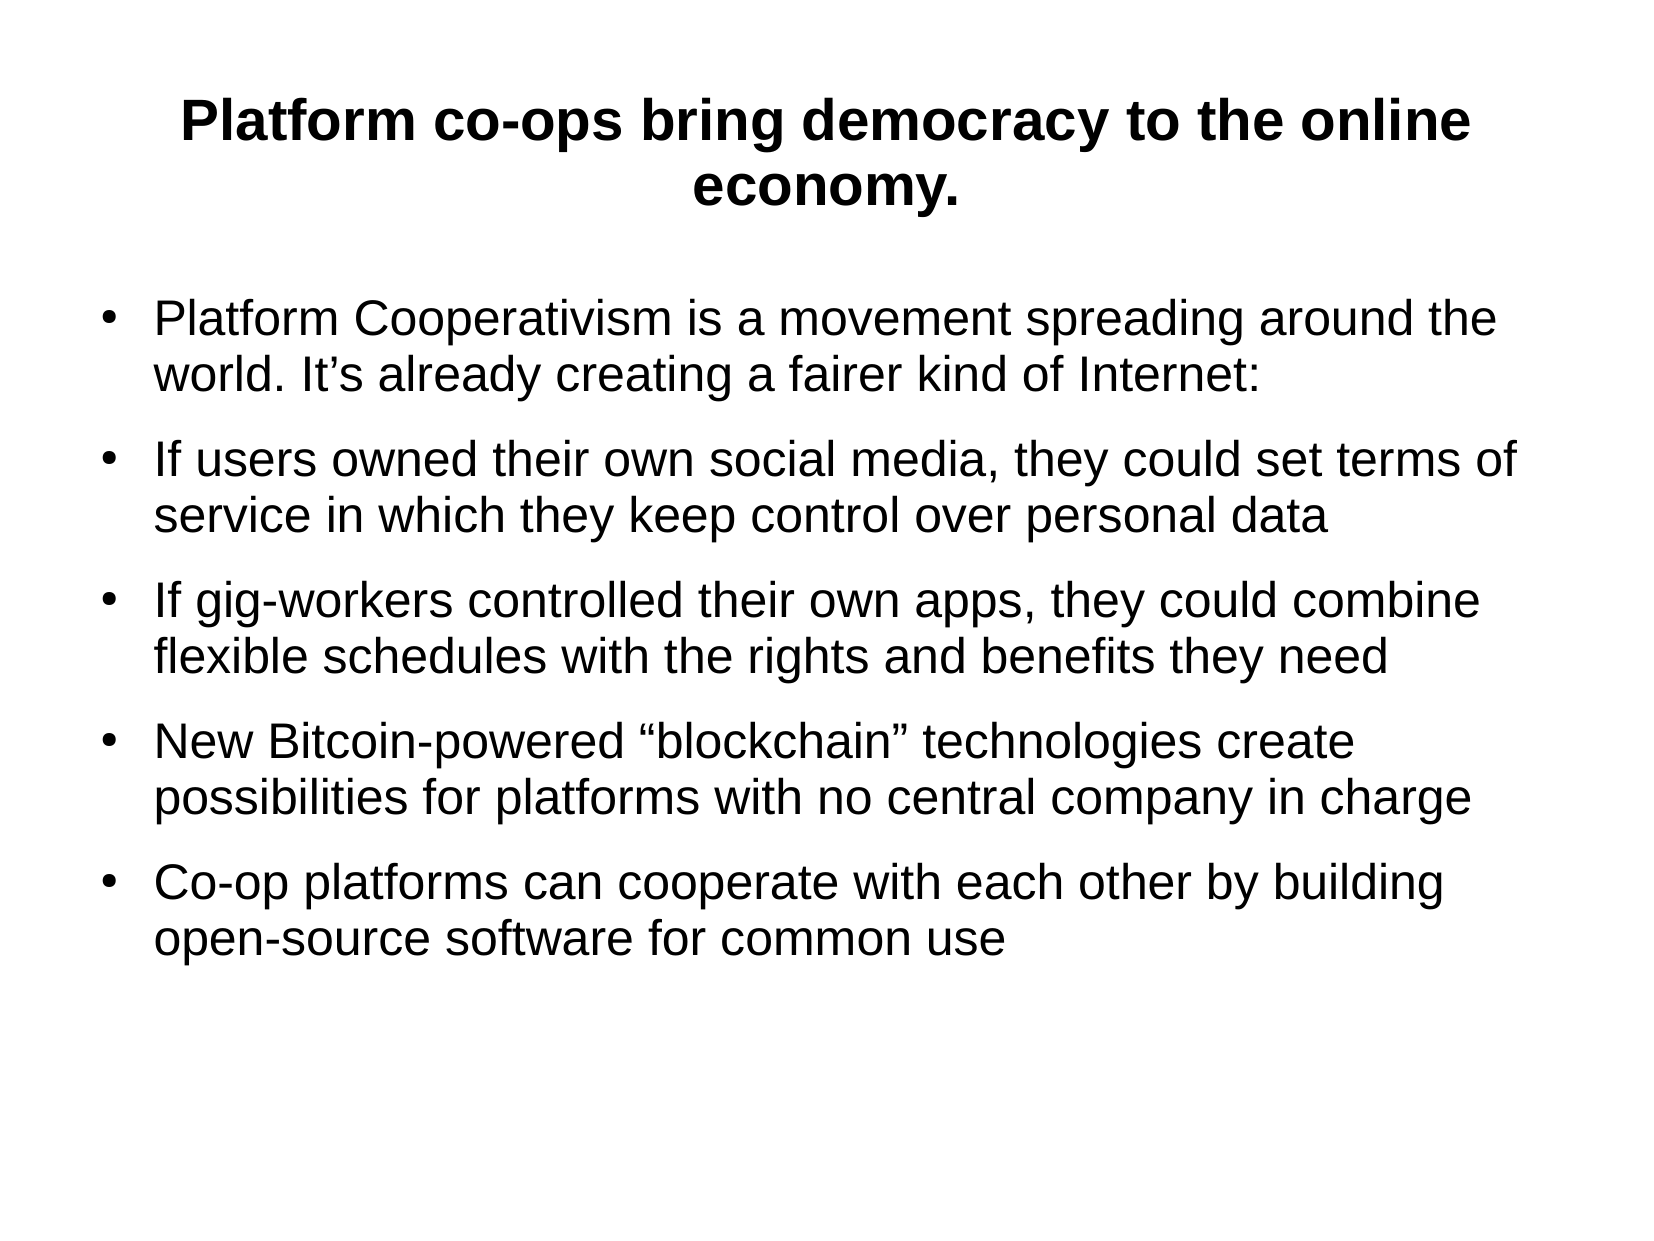

# Platform co-ops bring democracy to the online economy.
Platform Cooperativism is a movement spreading around the world. It’s already creating a fairer kind of Internet:
If users owned their own social media, they could set terms of service in which they keep control over personal data
If gig-workers controlled their own apps, they could combine flexible schedules with the rights and benefits they need
New Bitcoin-powered “blockchain” technologies create possibilities for platforms with no central company in charge
Co-op platforms can cooperate with each other by building open-source software for common use